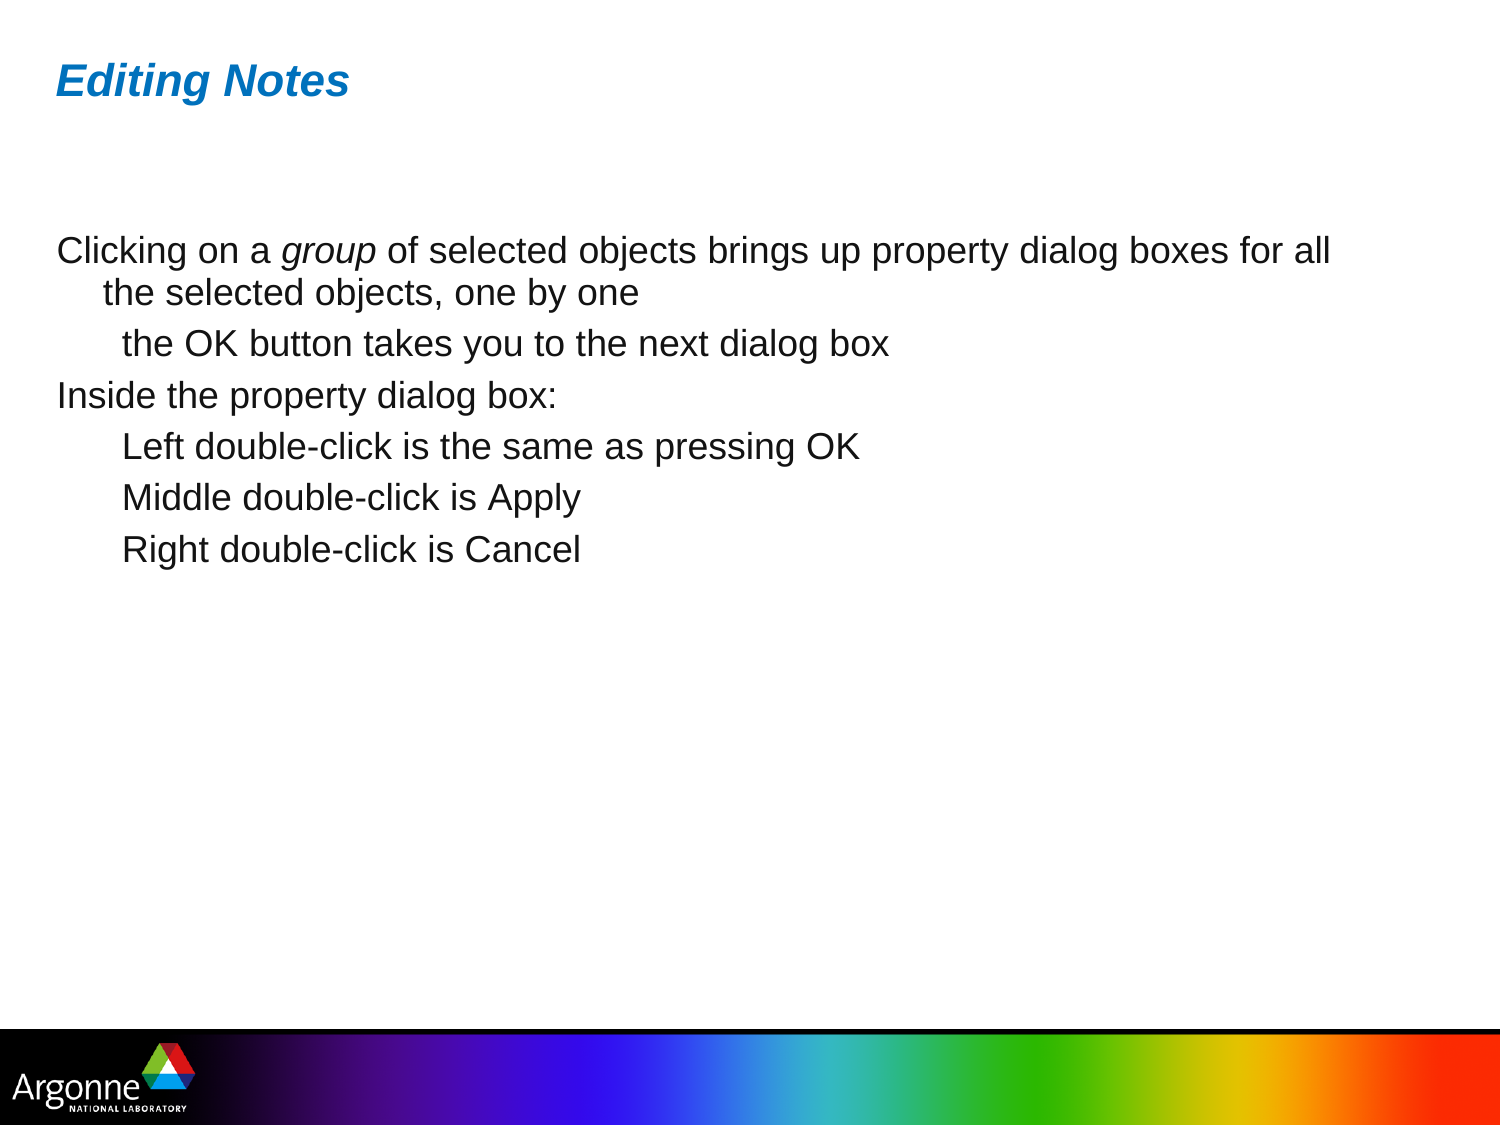

# Editing Notes
Clicking on a group of selected objects brings up property dialog boxes for all the selected objects, one by one
the OK button takes you to the next dialog box
Inside the property dialog box:
Left double-click is the same as pressing OK
Middle double-click is Apply
Right double-click is Cancel